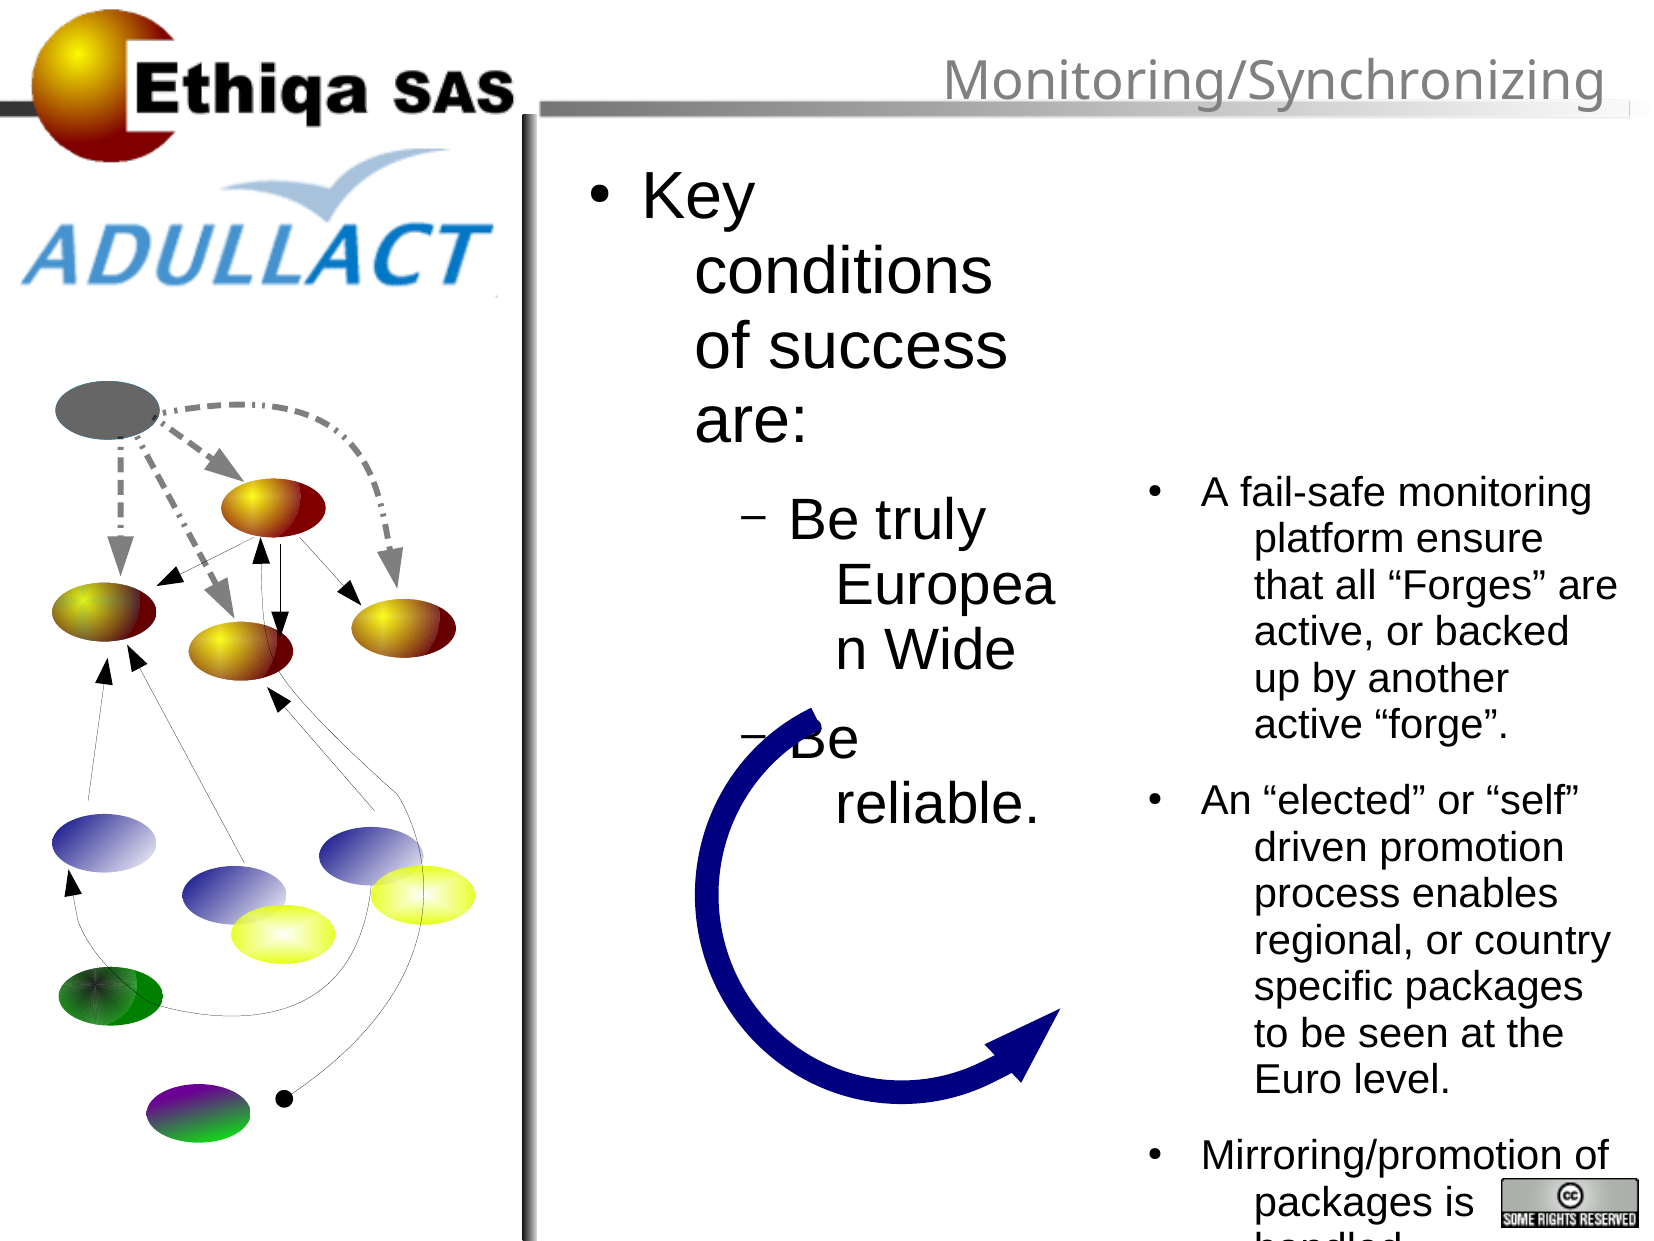

# Monitoring/Synchronizing
Key conditions of success are:
Be truly European Wide
Be reliable.
A fail-safe monitoring platform ensure that all “Forges” are active, or backed up by another active “forge”.
An “elected” or “self” driven promotion process enables regional, or country specific packages to be seen at the Euro level.
Mirroring/promotion of packages is handled automatically.